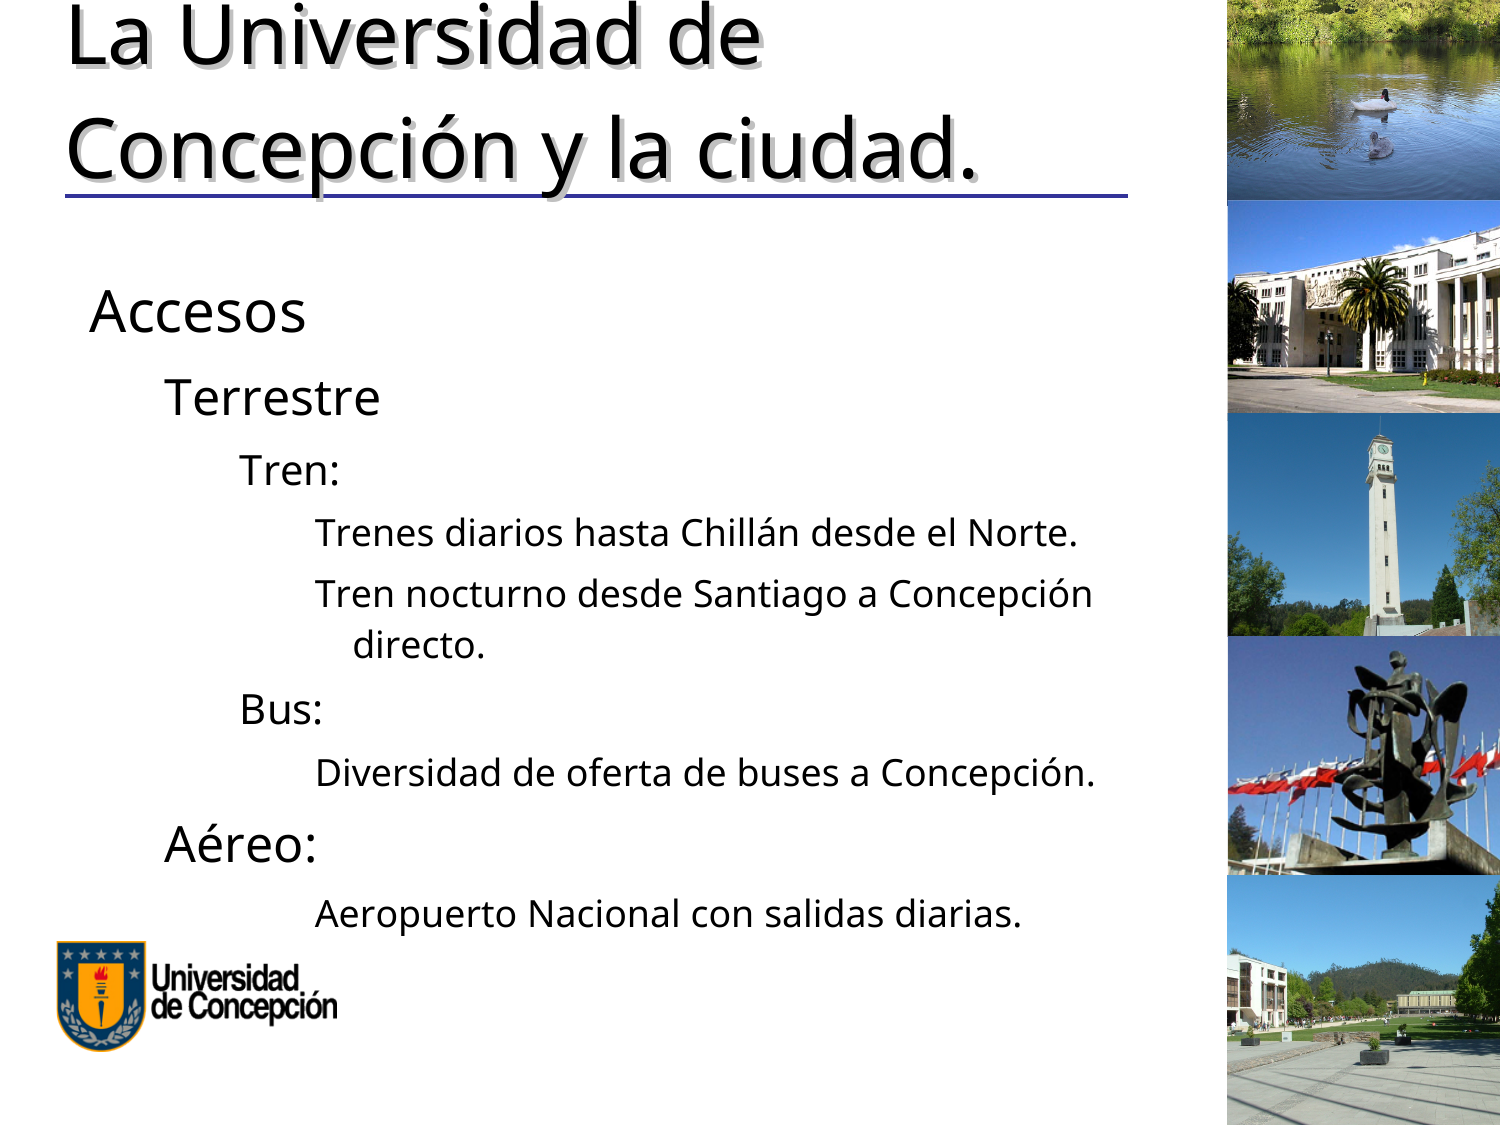

# La Universidad de Concepción y la ciudad.
Accesos
Terrestre
Tren:
Trenes diarios hasta Chillán desde el Norte.
Tren nocturno desde Santiago a Concepción directo.
Bus:
Diversidad de oferta de buses a Concepción.
Aéreo:
Aeropuerto Nacional con salidas diarias.